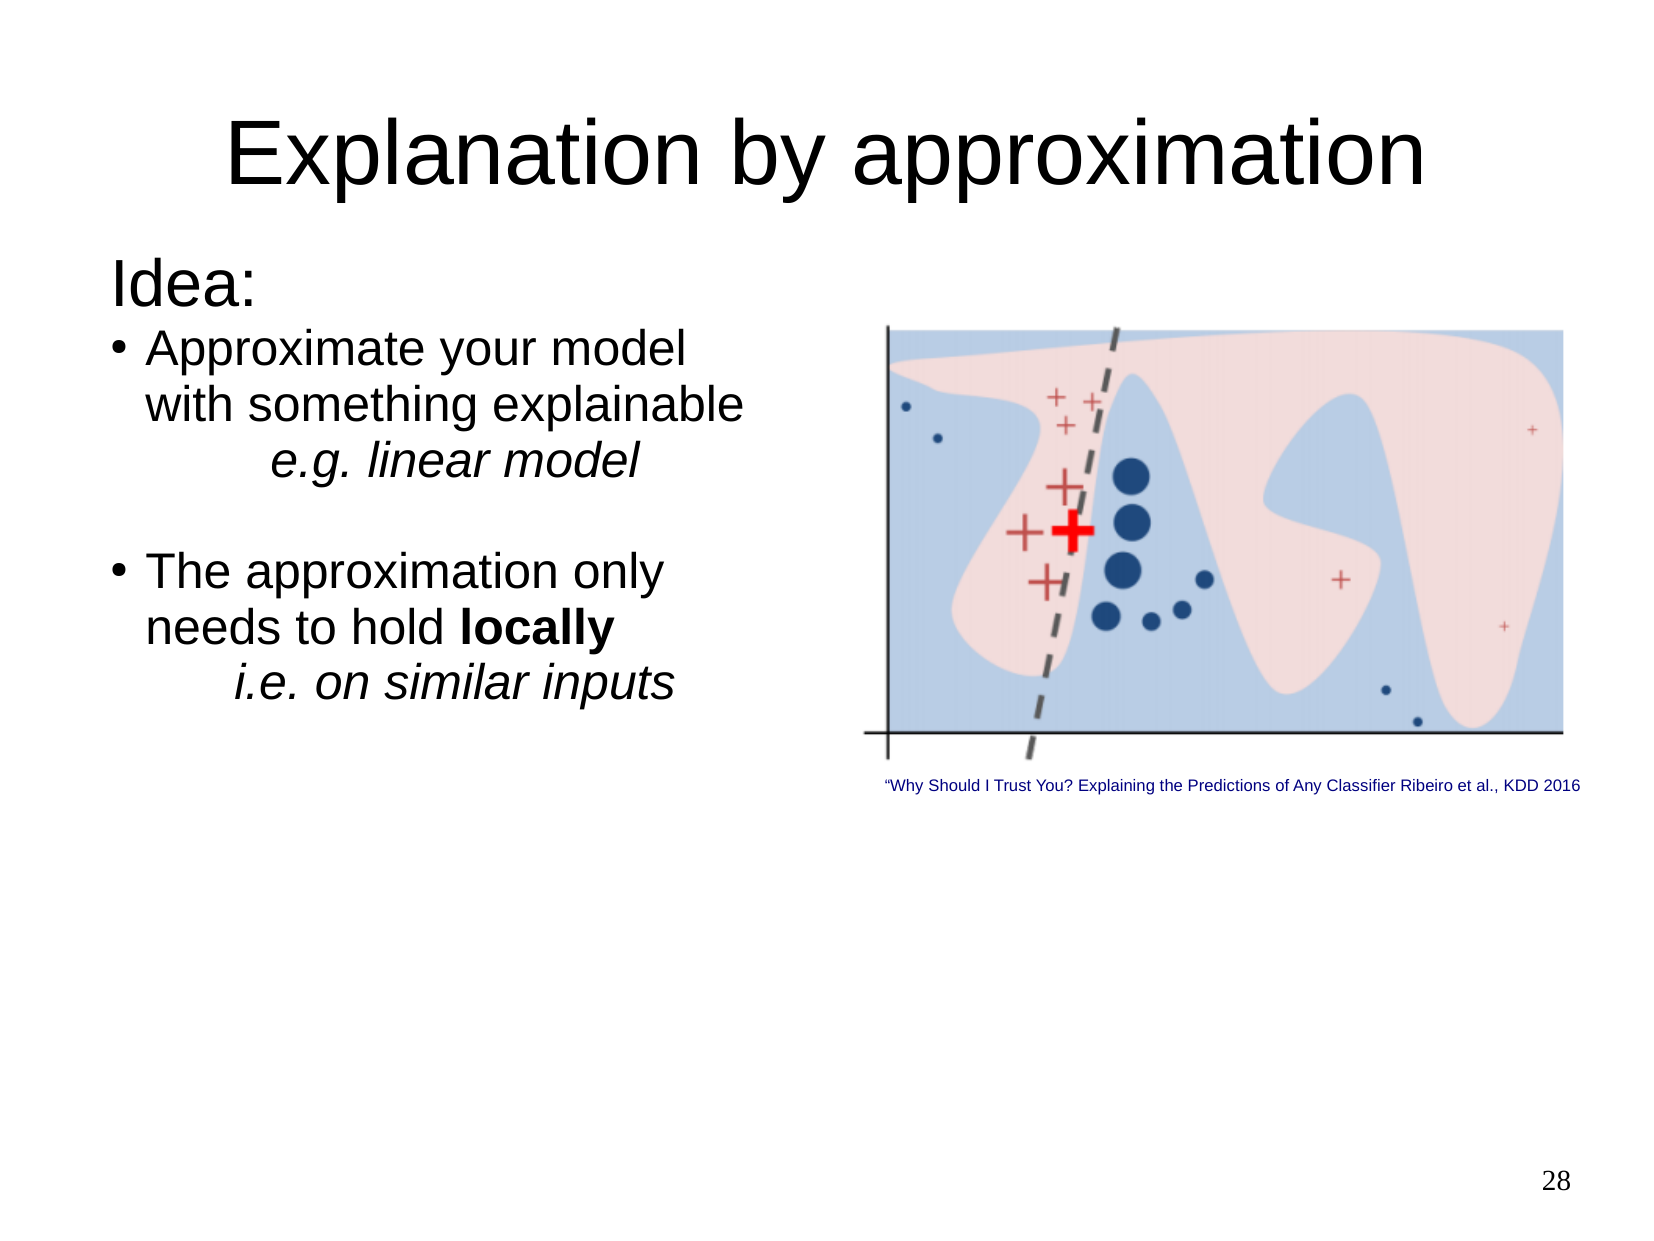

# Explanation by approximation
Idea:
Approximate your model
with something explainable
e.g. linear model
The approximation only
needs to hold locally
i.e. on similar inputs
“Why Should I Trust You? Explaining the Predictions of Any Classifier Ribeiro et al., KDD 2016
28